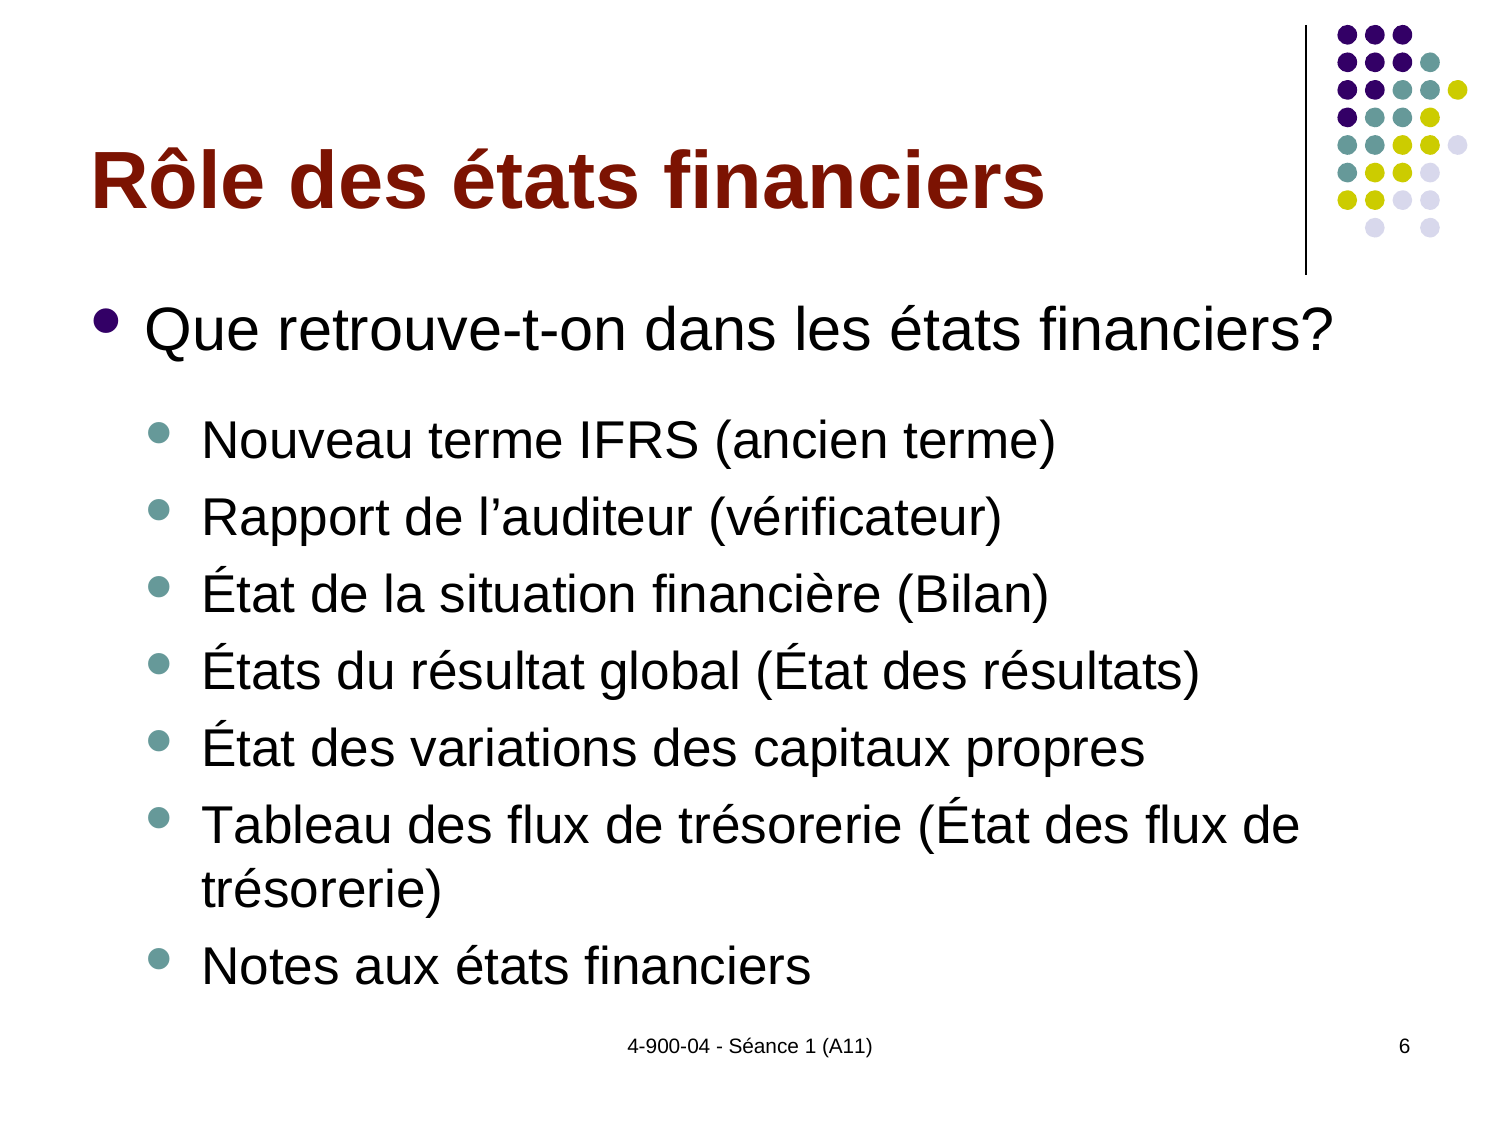

# Rôle des états financiers
Que retrouve-t-on dans les états financiers?
Nouveau terme IFRS (ancien terme)
Rapport de l’auditeur (vérificateur)
État de la situation financière (Bilan)
États du résultat global (État des résultats)
État des variations des capitaux propres
Tableau des flux de trésorerie (État des flux de trésorerie)
Notes aux états financiers
4-900-04 - Séance 1 (A11)